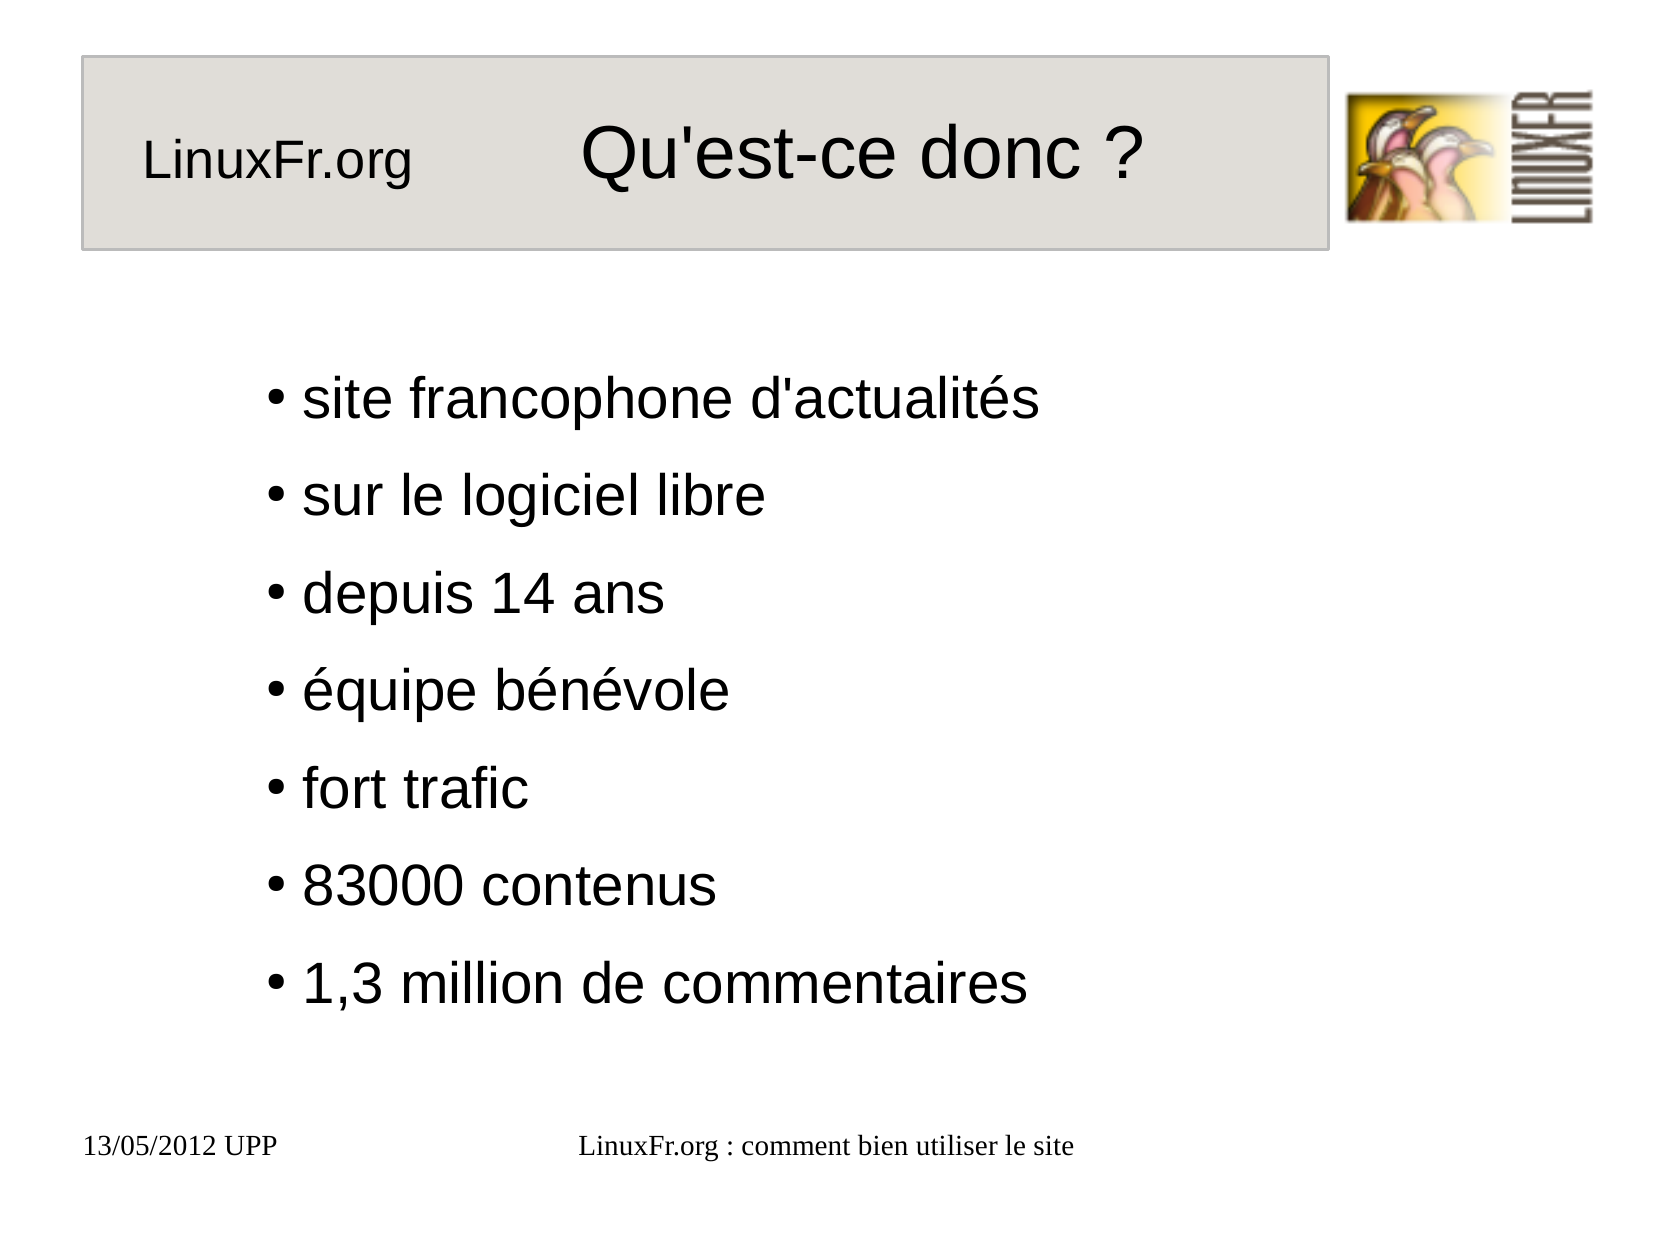

# LinuxFr.org Qu'est-ce donc ?
 site francophone d'actualités
 sur le logiciel libre
 depuis 14 ans
 équipe bénévole
 fort trafic
 83000 contenus
 1,3 million de commentaires